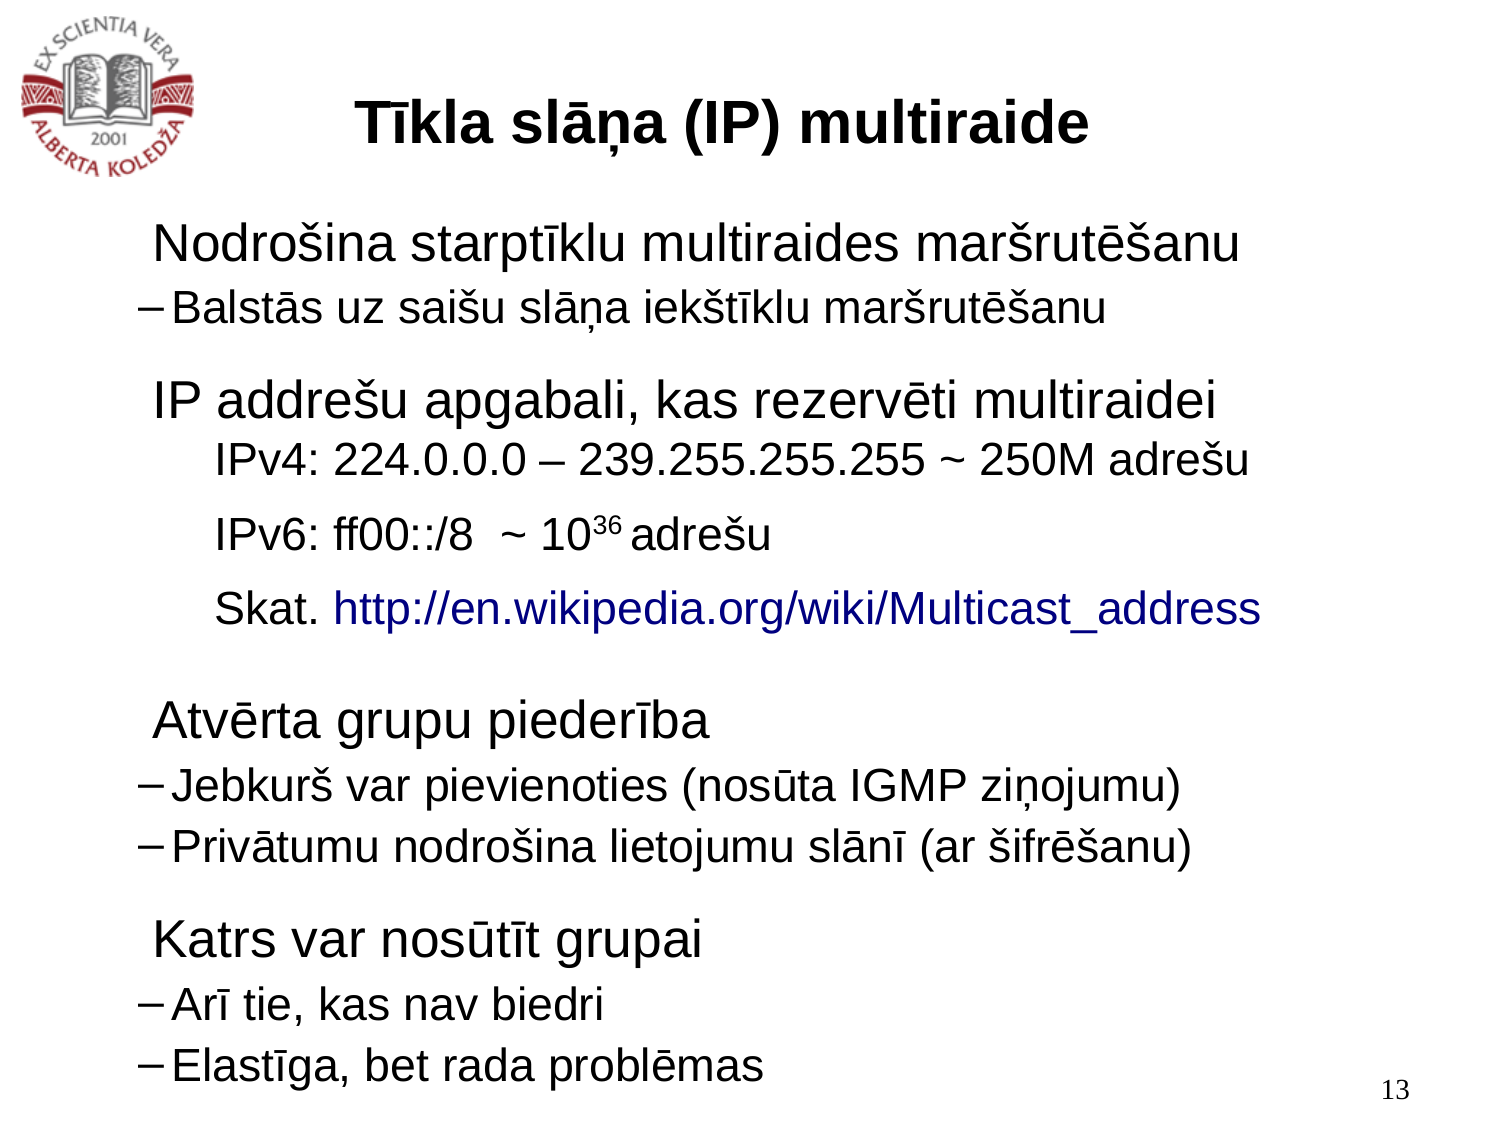

# Tīkla slāņa (IP) multiraide
Nodrošina starptīklu multiraides maršrutēšanu
Balstās uz saišu slāņa iekštīklu maršrutēšanu
IP addrešu apgabali, kas rezervēti multiraidei
IPv4: 224.0.0.0 – 239.255.255.255 ~ 250M adrešu
IPv6: ff00::/8 ~ 1036 adrešu
Skat. http://en.wikipedia.org/wiki/Multicast_address
Atvērta grupu piederība
Jebkurš var pievienoties (nosūta IGMP ziņojumu)
Privātumu nodrošina lietojumu slānī (ar šifrēšanu)
Katrs var nosūtīt grupai
Arī tie, kas nav biedri
Elastīga, bet rada problēmas